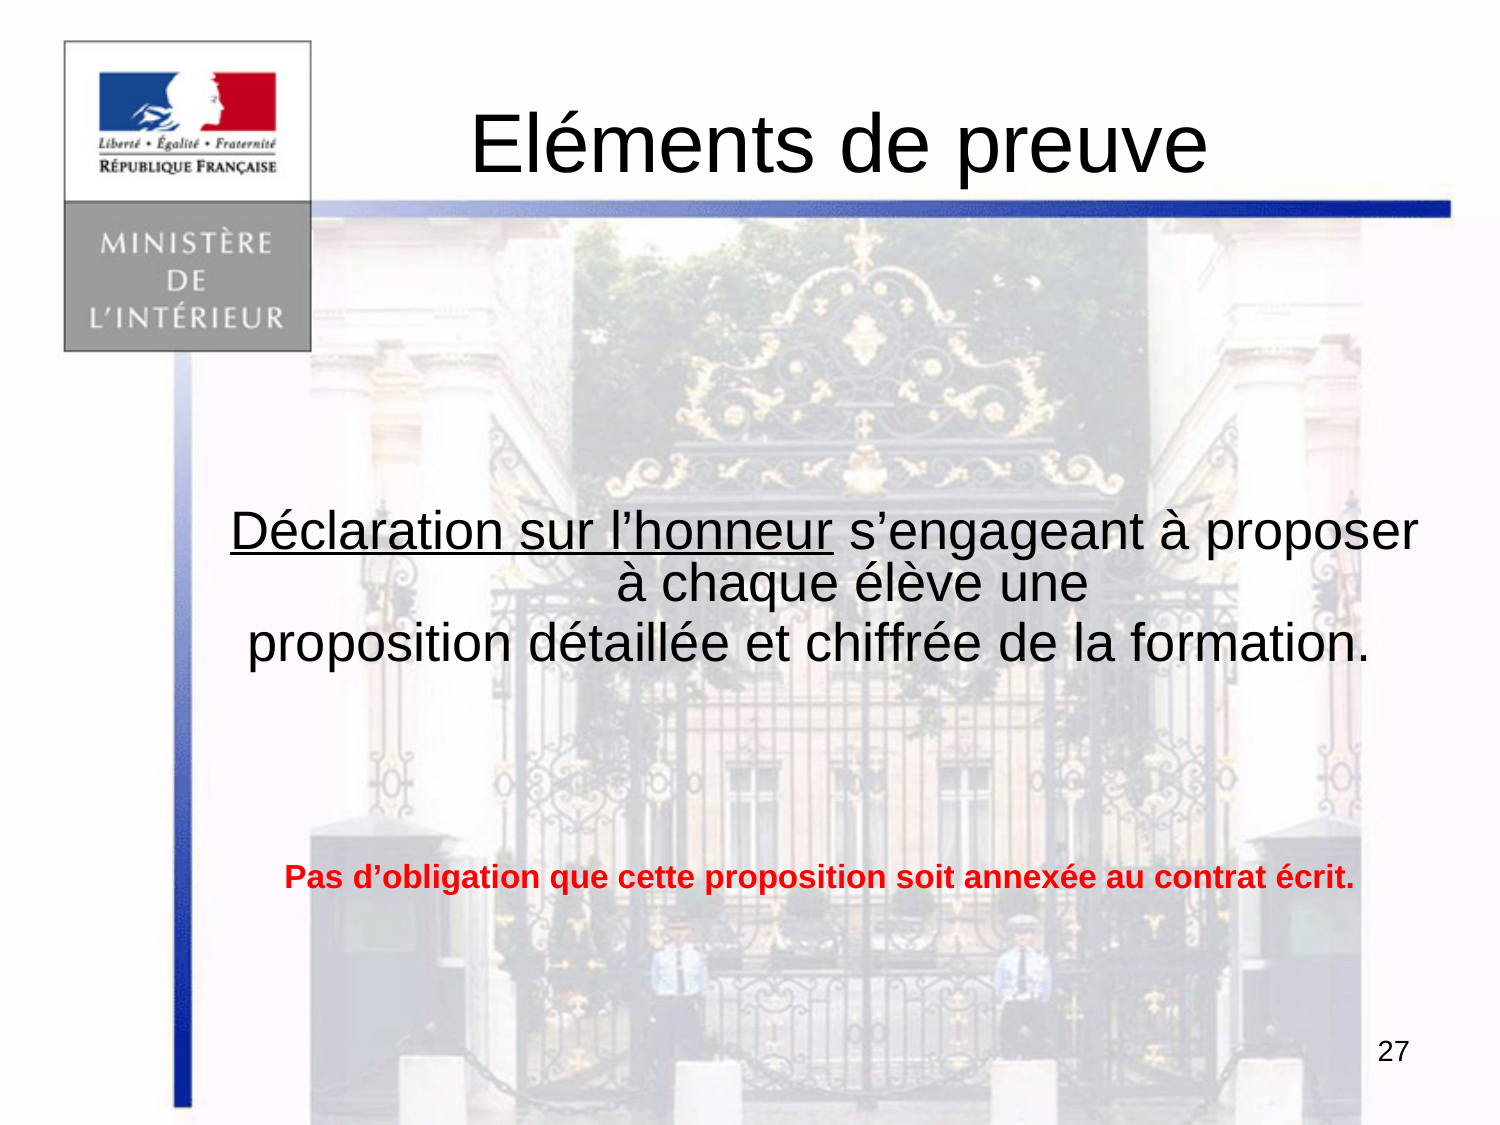

# Eléments de preuve
Déclaration sur l’honneur s’engageant à proposer à chaque élève une
proposition détaillée et chiffrée de la formation.
Pas d’obligation que cette proposition soit annexée au contrat écrit.